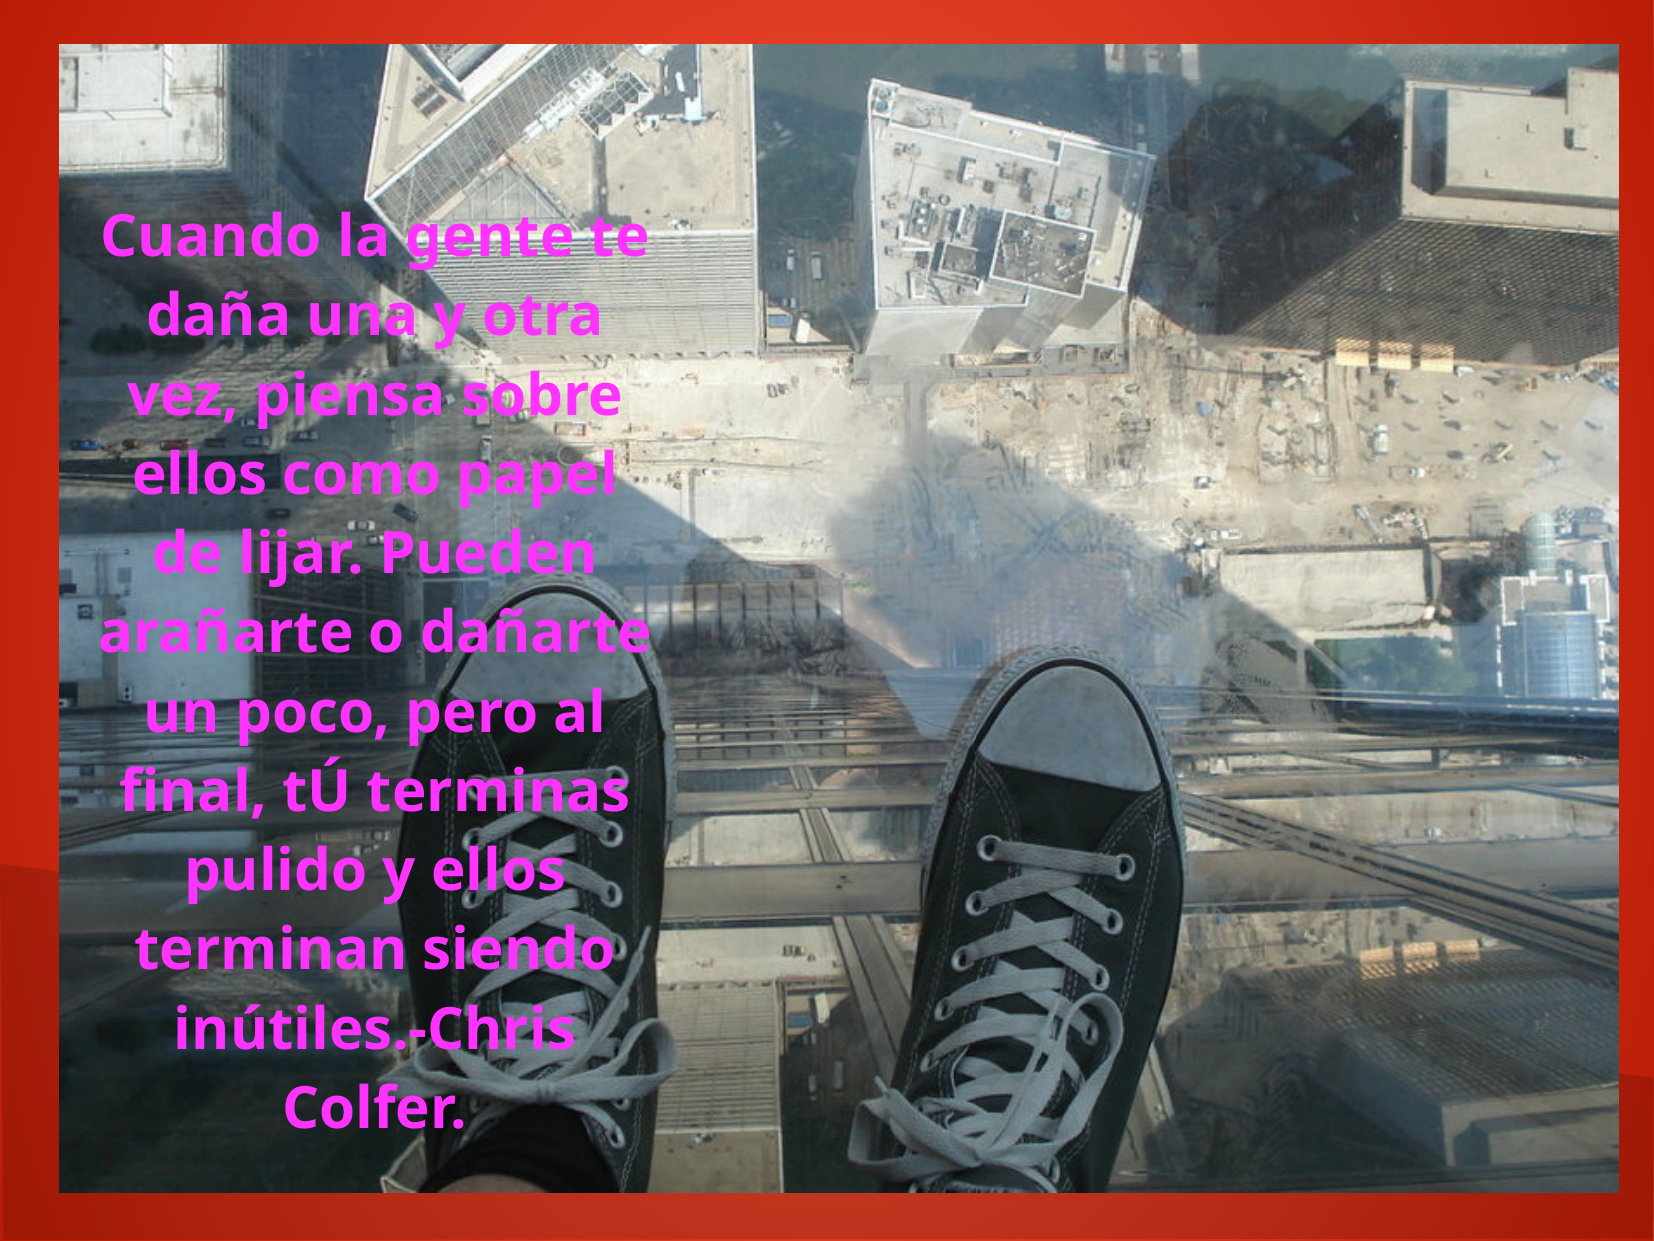

Cuando la gente te daña una y otra vez, piensa sobre ellos como papel de lijar. Pueden arañarte o dañarte un poco, pero al final, tÚ terminas pulido y ellos terminan siendo inútiles.-Chris Colfer.